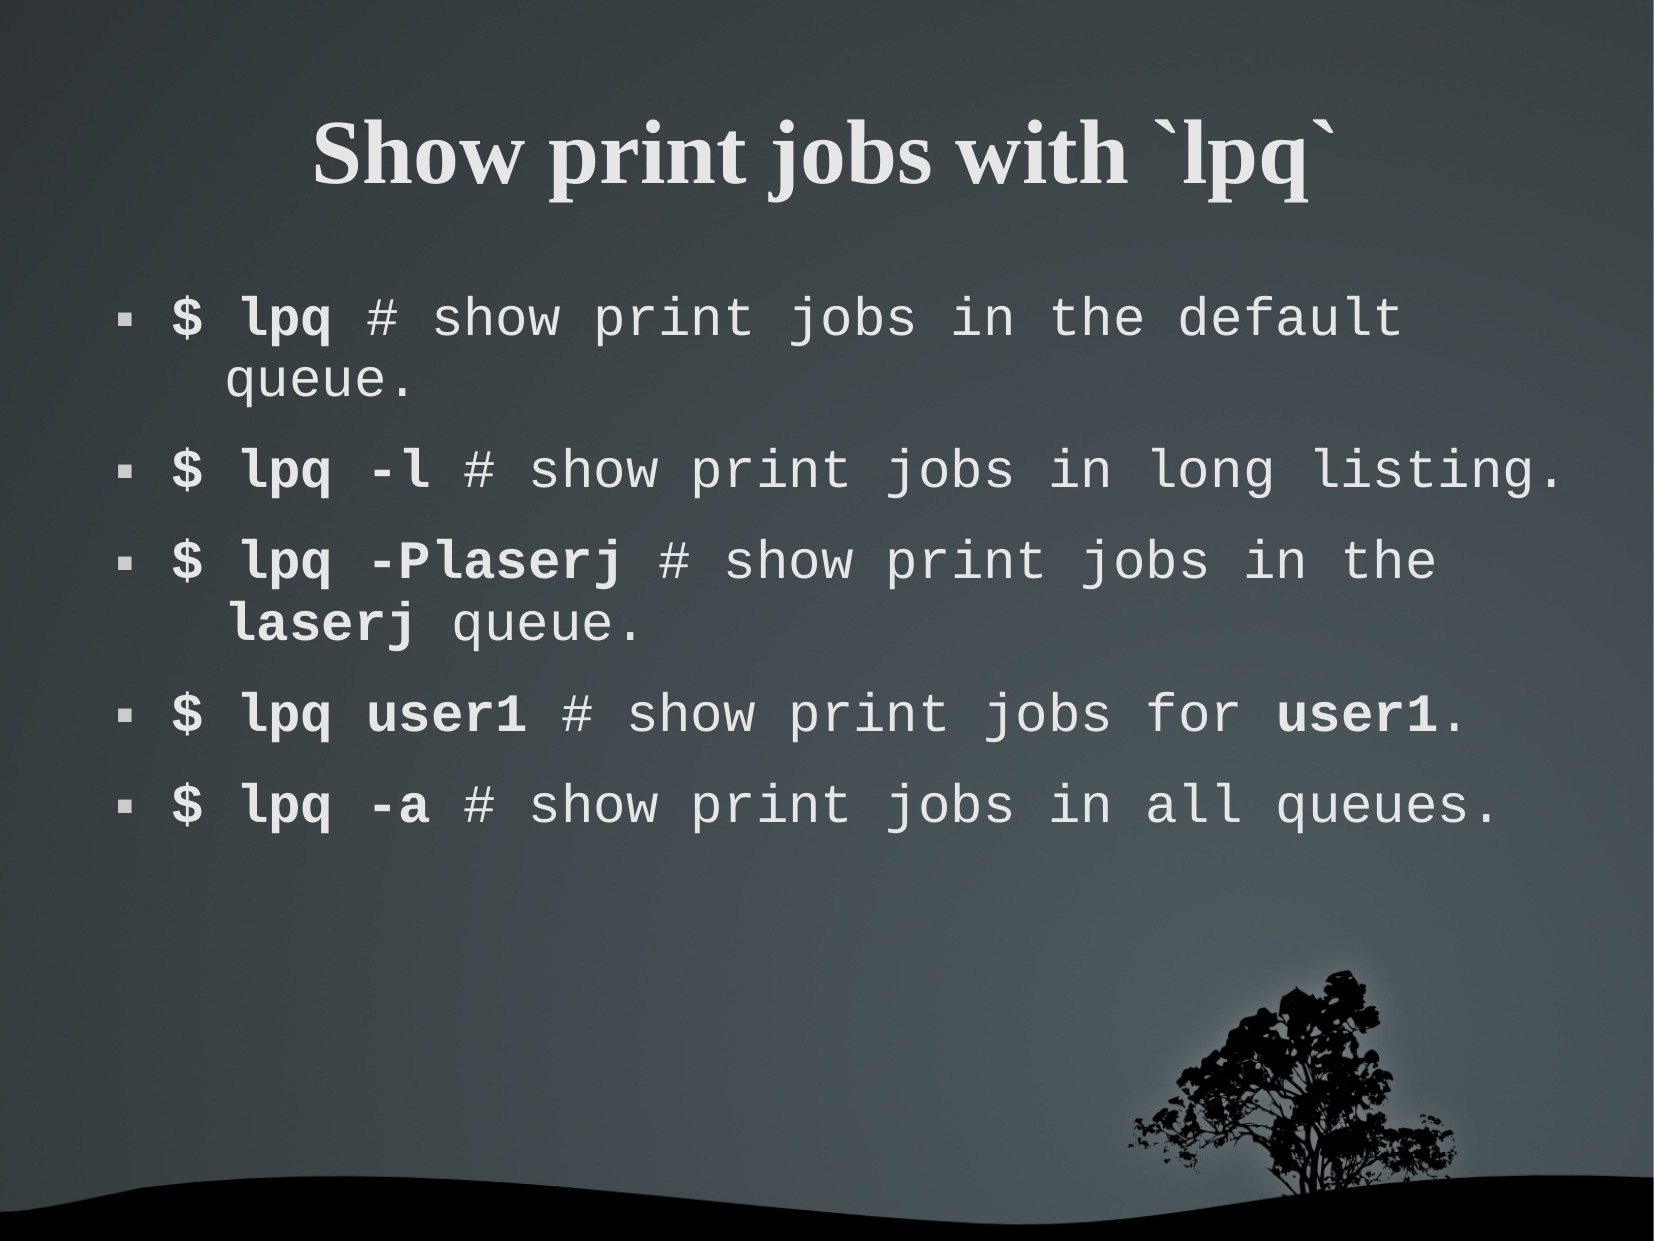

# Show print jobs with `lpq`
$ lpq # show print jobs in the default queue.
$ lpq -l # show print jobs in long listing.
$ lpq -Plaserj # show print jobs in the laserj queue.
$ lpq user1 # show print jobs for user1.
$ lpq -a # show print jobs in all queues.